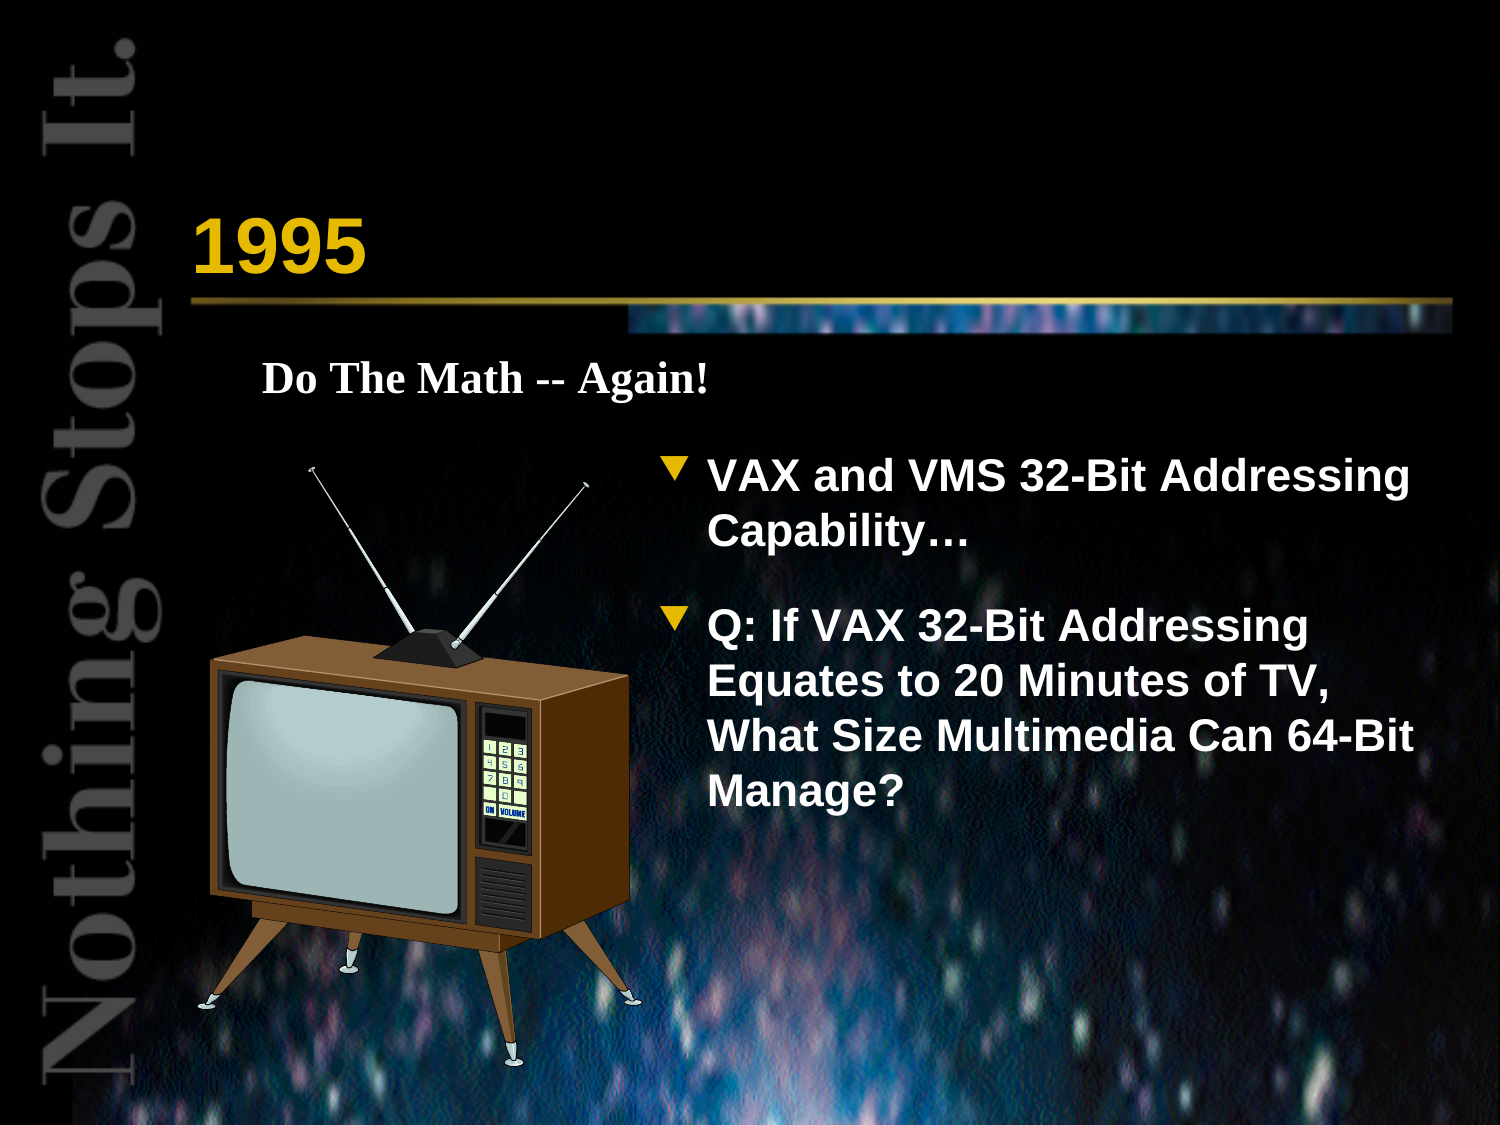

# 1995 1996 1997 1998 1999 2000...
Do The Math -- Again!
VAX and VMS 32-Bit Addressing Capability…
Q: If VAX 32-Bit Addressing Equates to 20 Minutes of TV, What Size Multimedia Can 64-Bit Manage?